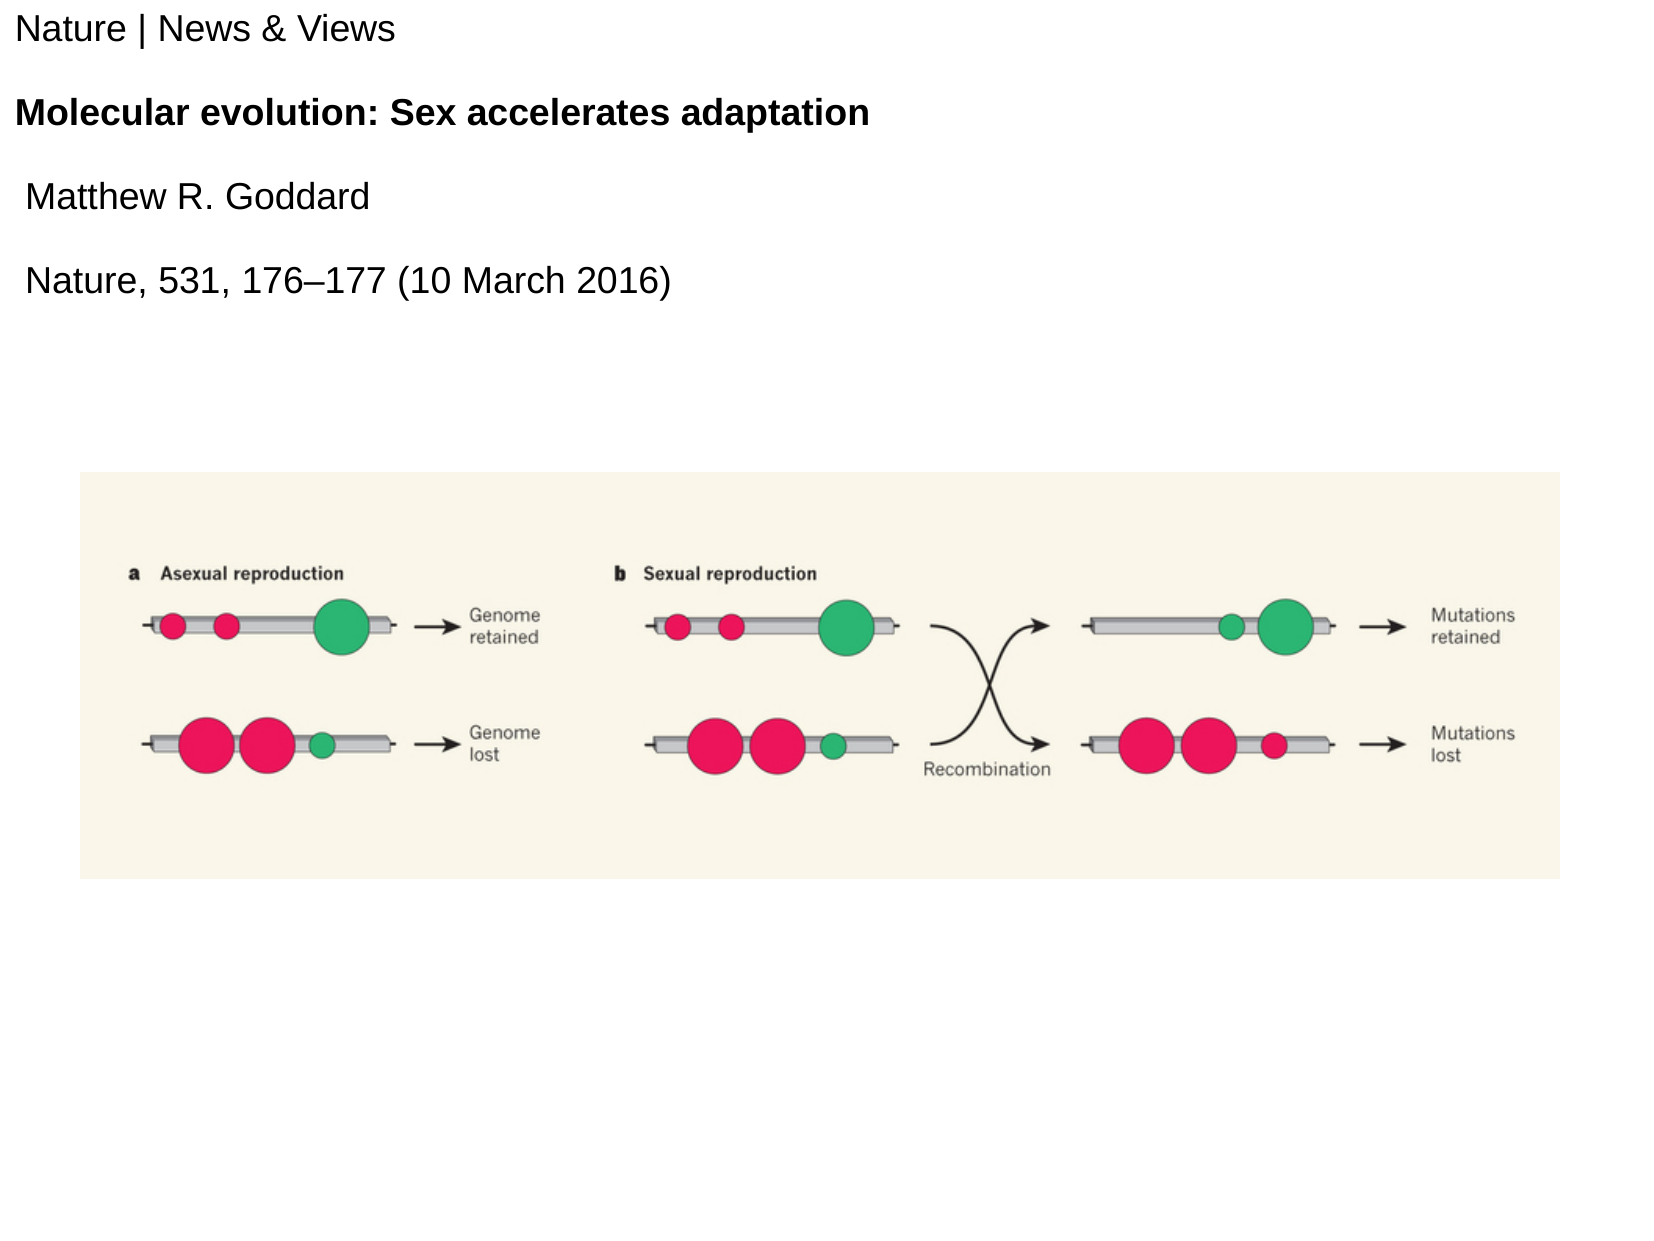

Nature | News & Views
Molecular evolution: Sex accelerates adaptation
 Matthew R. Goddard
 Nature, 531, 176–177 (10 March 2016)